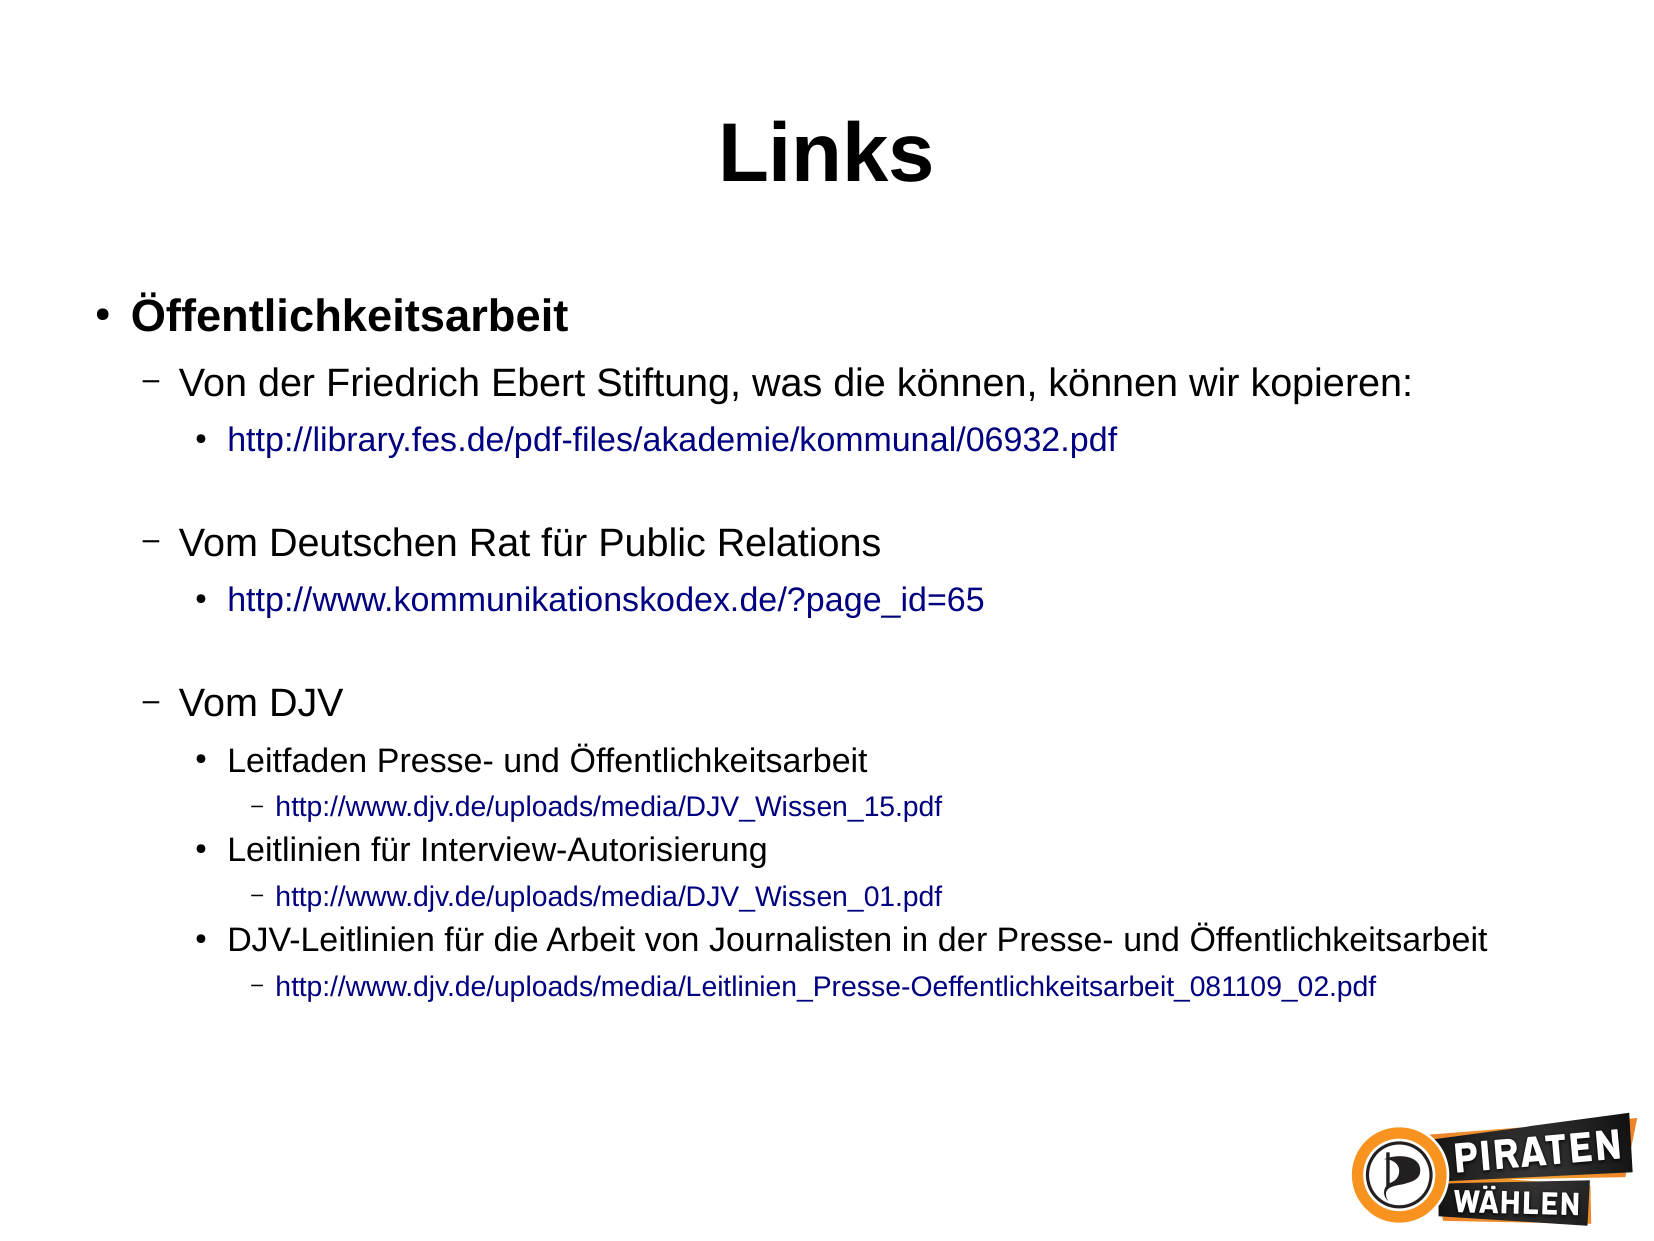

# Links
Öffentlichkeitsarbeit
Von der Friedrich Ebert Stiftung, was die können, können wir kopieren:
http://library.fes.de/pdf-files/akademie/kommunal/06932.pdf
Vom Deutschen Rat für Public Relations
http://www.kommunikationskodex.de/?page_id=65
Vom DJV
Leitfaden Presse- und Öffentlichkeitsarbeit
http://www.djv.de/uploads/media/DJV_Wissen_15.pdf
Leitlinien für Interview-Autorisierung
http://www.djv.de/uploads/media/DJV_Wissen_01.pdf
DJV-Leitlinien für die Arbeit von Journalisten in der Presse- und Öffentlichkeitsarbeit
http://www.djv.de/uploads/media/Leitlinien_Presse-Oeffentlichkeitsarbeit_081109_02.pdf